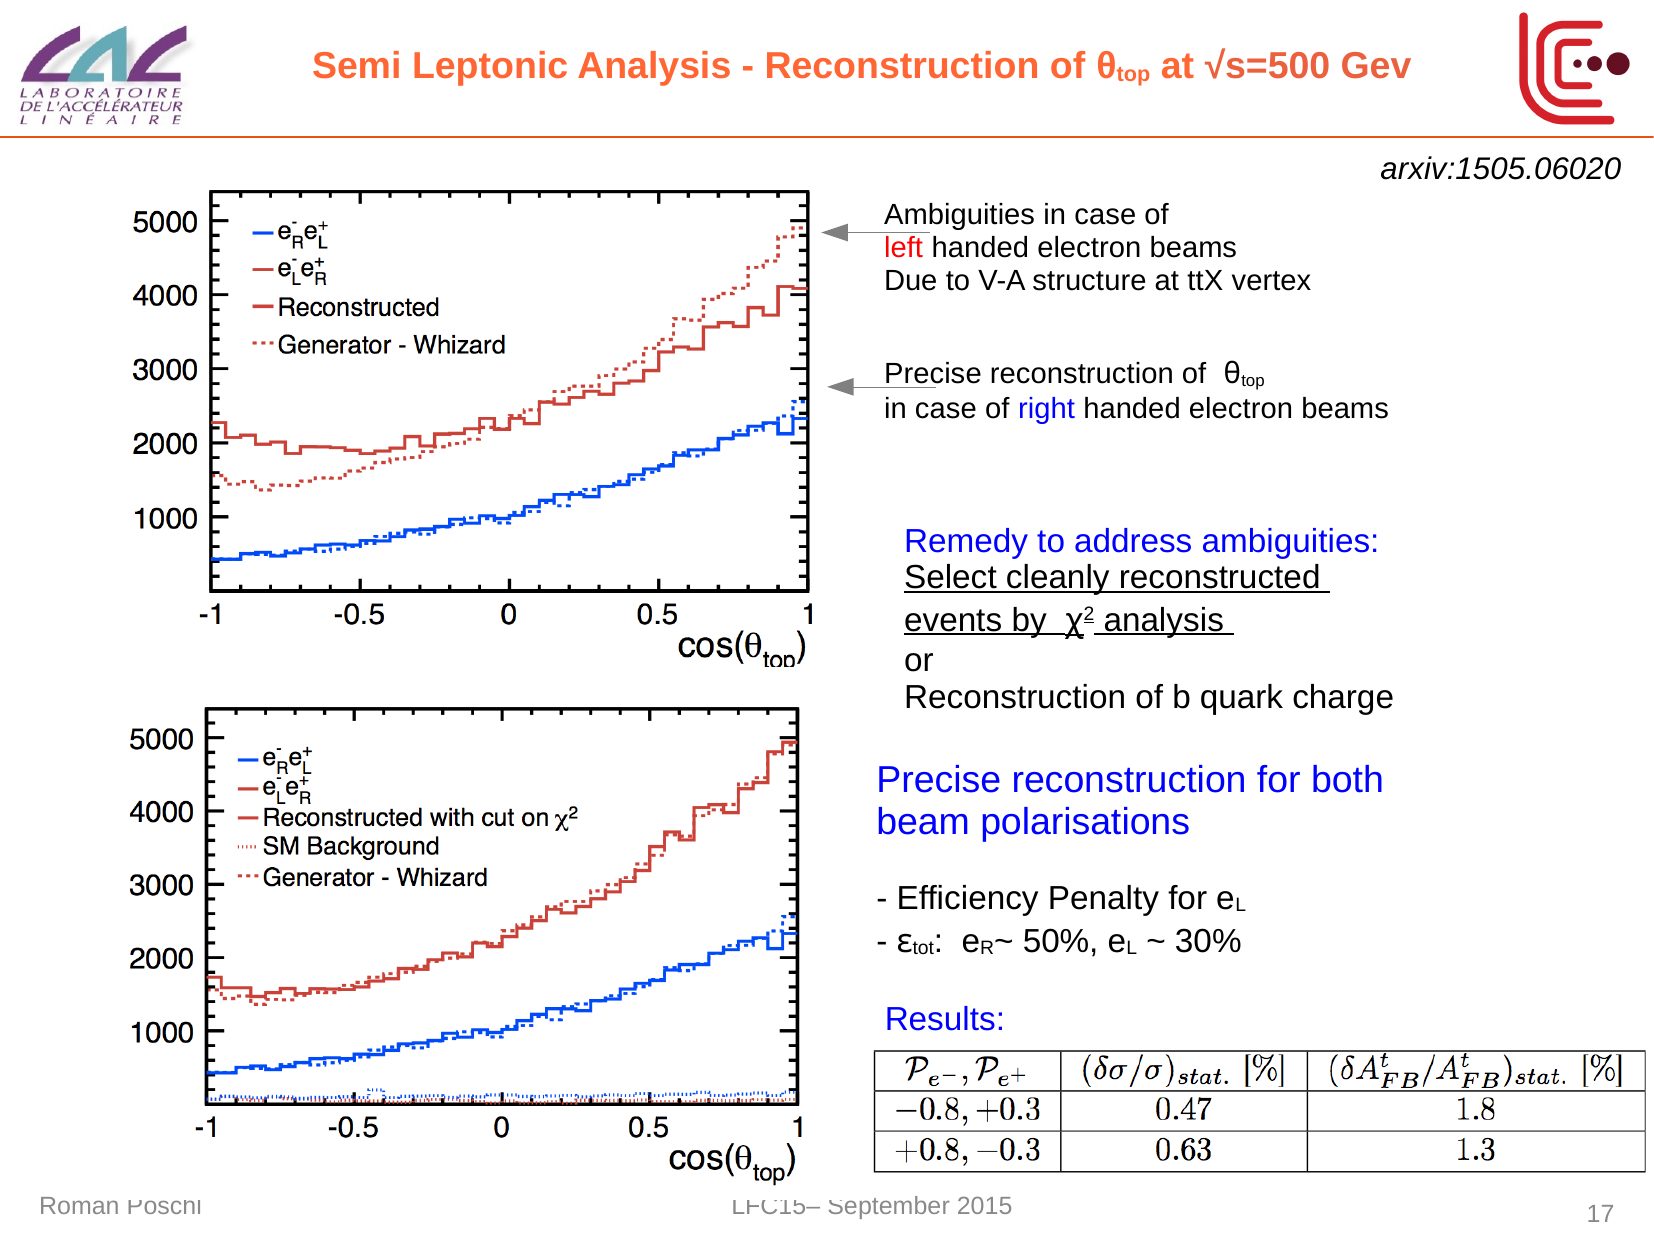

# Semi Leptonic Analysis - Reconstruction of θtop at √s=500 Gev
arxiv:1505.06020
Ambiguities in case of
left handed electron beams
Due to V-A structure at ttX vertex
Precise reconstruction of θtop
in case of right handed electron beams
Remedy to address ambiguities:
Select cleanly reconstructed
events by χ2 analysis
or
Reconstruction of b quark charge
Precise reconstruction for both
beam polarisations
- Efficiency Penalty for eL
- εtot: eR~ 50%, eL ~ 30%
Results: